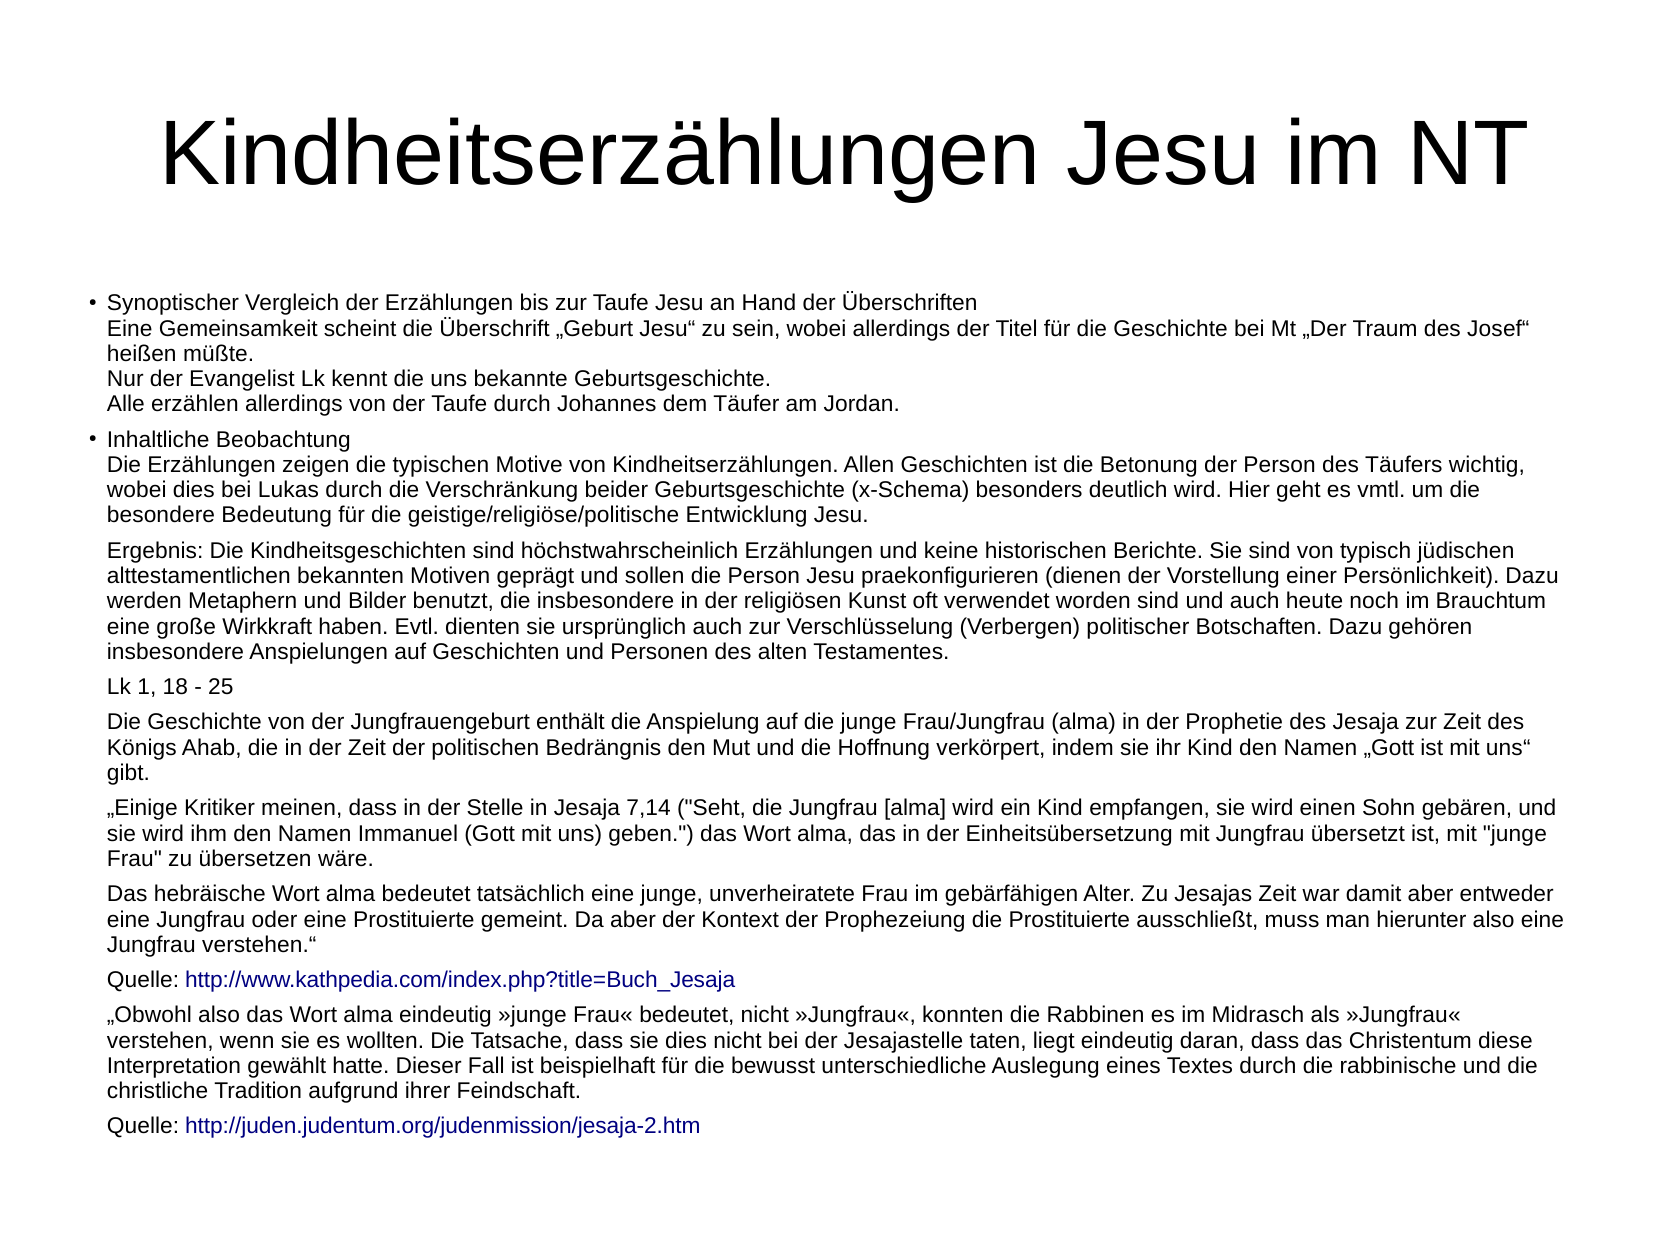

Kindheitserzählungen Jesu im NT
# Synoptischer Vergleich der Erzählungen bis zur Taufe Jesu an Hand der Überschriften Eine Gemeinsamkeit scheint die Überschrift „Geburt Jesu“ zu sein, wobei allerdings der Titel für die Geschichte bei Mt „Der Traum des Josef“ heißen müßte. Nur der Evangelist Lk kennt die uns bekannte Geburtsgeschichte. Alle erzählen allerdings von der Taufe durch Johannes dem Täufer am Jordan.
Inhaltliche Beobachtung
Die Erzählungen zeigen die typischen Motive von Kindheitserzählungen. Allen Geschichten ist die Betonung der Person des Täufers wichtig, wobei dies bei Lukas durch die Verschränkung beider Geburtsgeschichte (x-Schema) besonders deutlich wird. Hier geht es vmtl. um die besondere Bedeutung für die geistige/religiöse/politische Entwicklung Jesu.
Ergebnis: Die Kindheitsgeschichten sind höchstwahrscheinlich Erzählungen und keine historischen Berichte. Sie sind von typisch jüdischen alttestamentlichen bekannten Motiven geprägt und sollen die Person Jesu praekonfigurieren (dienen der Vorstellung einer Persönlichkeit). Dazu werden Metaphern und Bilder benutzt, die insbesondere in der religiösen Kunst oft verwendet worden sind und auch heute noch im Brauchtum eine große Wirkkraft haben. Evtl. dienten sie ursprünglich auch zur Verschlüsselung (Verbergen) politischer Botschaften. Dazu gehören insbesondere Anspielungen auf Geschichten und Personen des alten Testamentes.
Lk 1, 18 - 25
Die Geschichte von der Jungfrauengeburt enthält die Anspielung auf die junge Frau/Jungfrau (alma) in der Prophetie des Jesaja zur Zeit des Königs Ahab, die in der Zeit der politischen Bedrängnis den Mut und die Hoffnung verkörpert, indem sie ihr Kind den Namen „Gott ist mit uns“ gibt.
„Einige Kritiker meinen, dass in der Stelle in Jesaja 7,14 ("Seht, die Jungfrau [alma] wird ein Kind empfangen, sie wird einen Sohn gebären, und sie wird ihm den Namen Immanuel (Gott mit uns) geben.") das Wort alma, das in der Einheitsübersetzung mit Jungfrau übersetzt ist, mit "junge Frau" zu übersetzen wäre.
Das hebräische Wort alma bedeutet tatsächlich eine junge, unverheiratete Frau im gebärfähigen Alter. Zu Jesajas Zeit war damit aber entweder eine Jungfrau oder eine Prostituierte gemeint. Da aber der Kontext der Prophezeiung die Prostituierte ausschließt, muss man hierunter also eine Jungfrau verstehen.“
Quelle: http://www.kathpedia.com/index.php?title=Buch_Jesaja
„Obwohl also das Wort alma eindeutig »junge Frau« bedeutet, nicht »Jungfrau«, konnten die Rabbinen es im Midrasch als »Jungfrau« verstehen, wenn sie es wollten. Die Tatsache, dass sie dies nicht bei der Jesajastelle taten, liegt eindeutig daran, dass das Christentum diese Interpretation gewählt hatte. Dieser Fall ist beispielhaft für die bewusst unterschiedliche Auslegung eines Textes durch die rabbinische und die christliche Tradition aufgrund ihrer Feindschaft.
Quelle: http://juden.judentum.org/judenmission/jesaja-2.htm